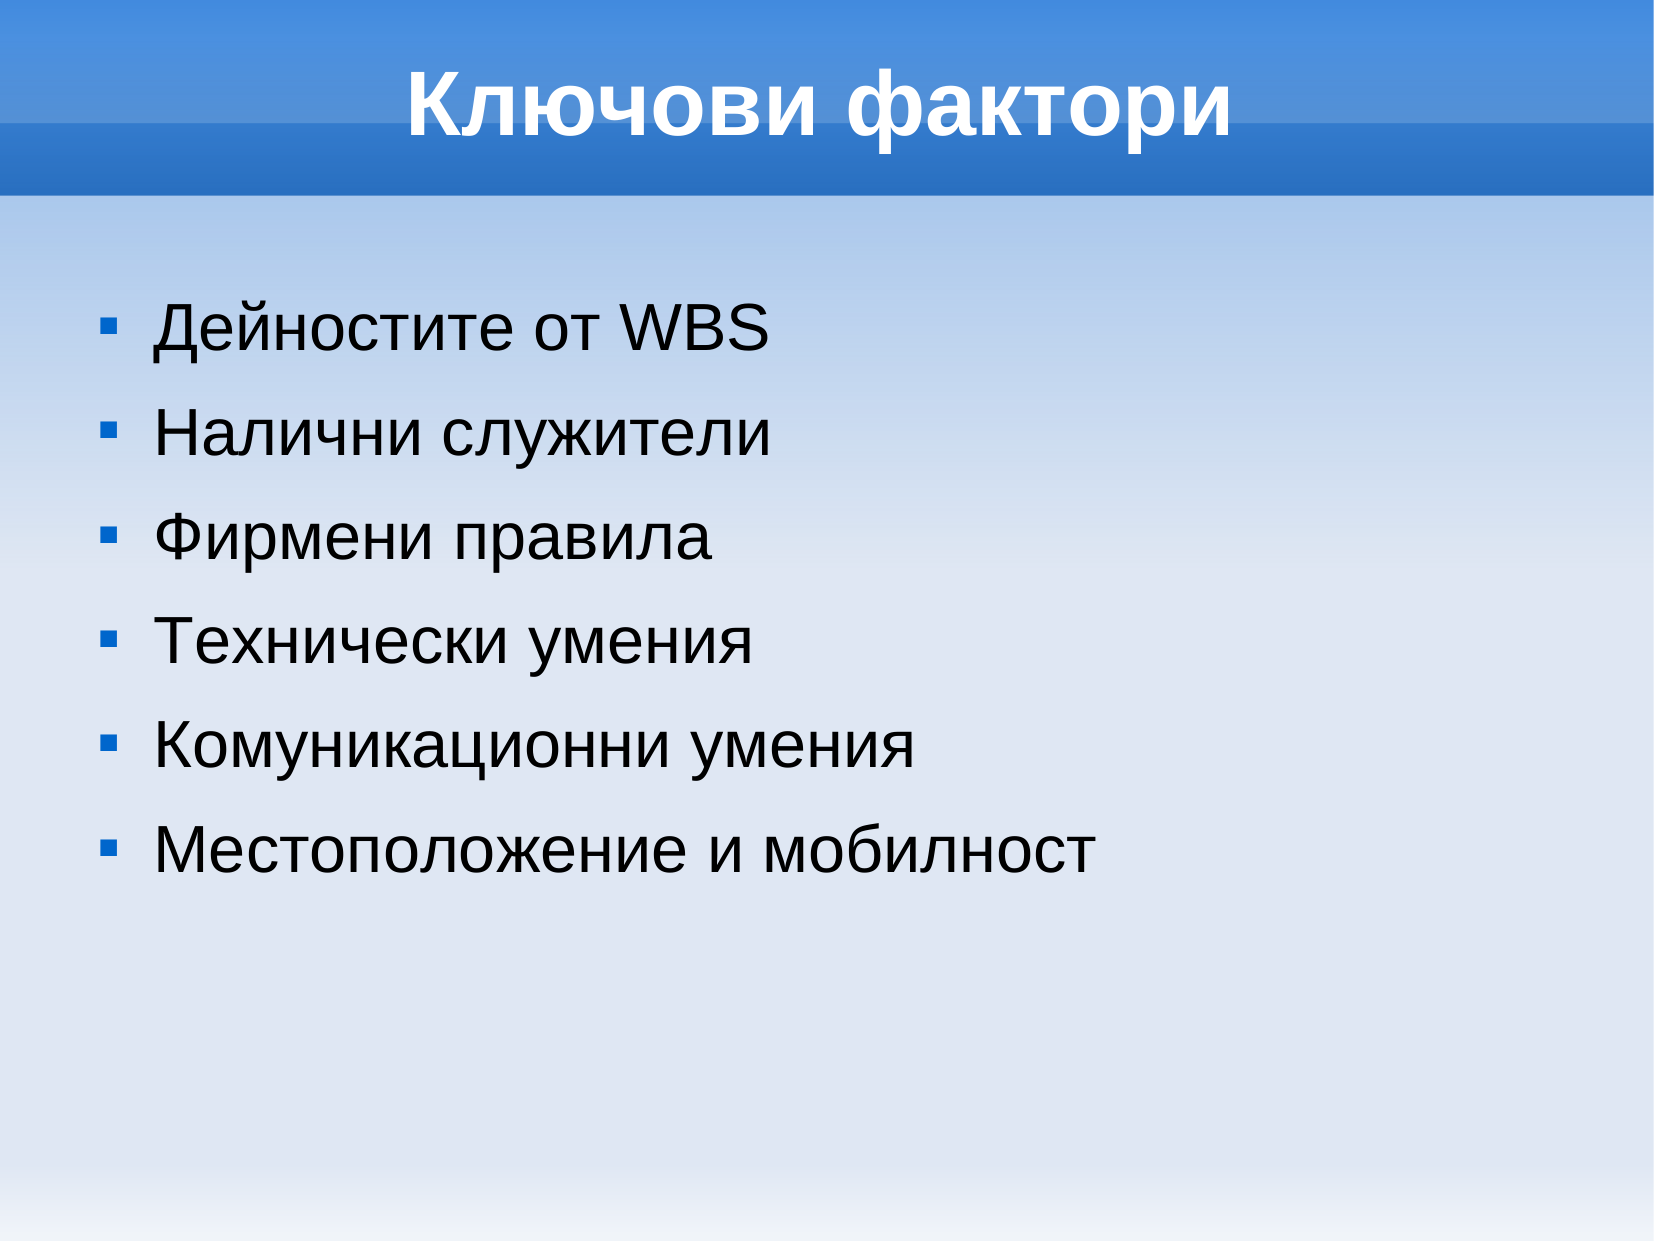

# Ключови фактори
Дейностите от WBS
Налични служители
Фирмени правила
Технически умения
Комуникационни умения
Местоположение и мобилност